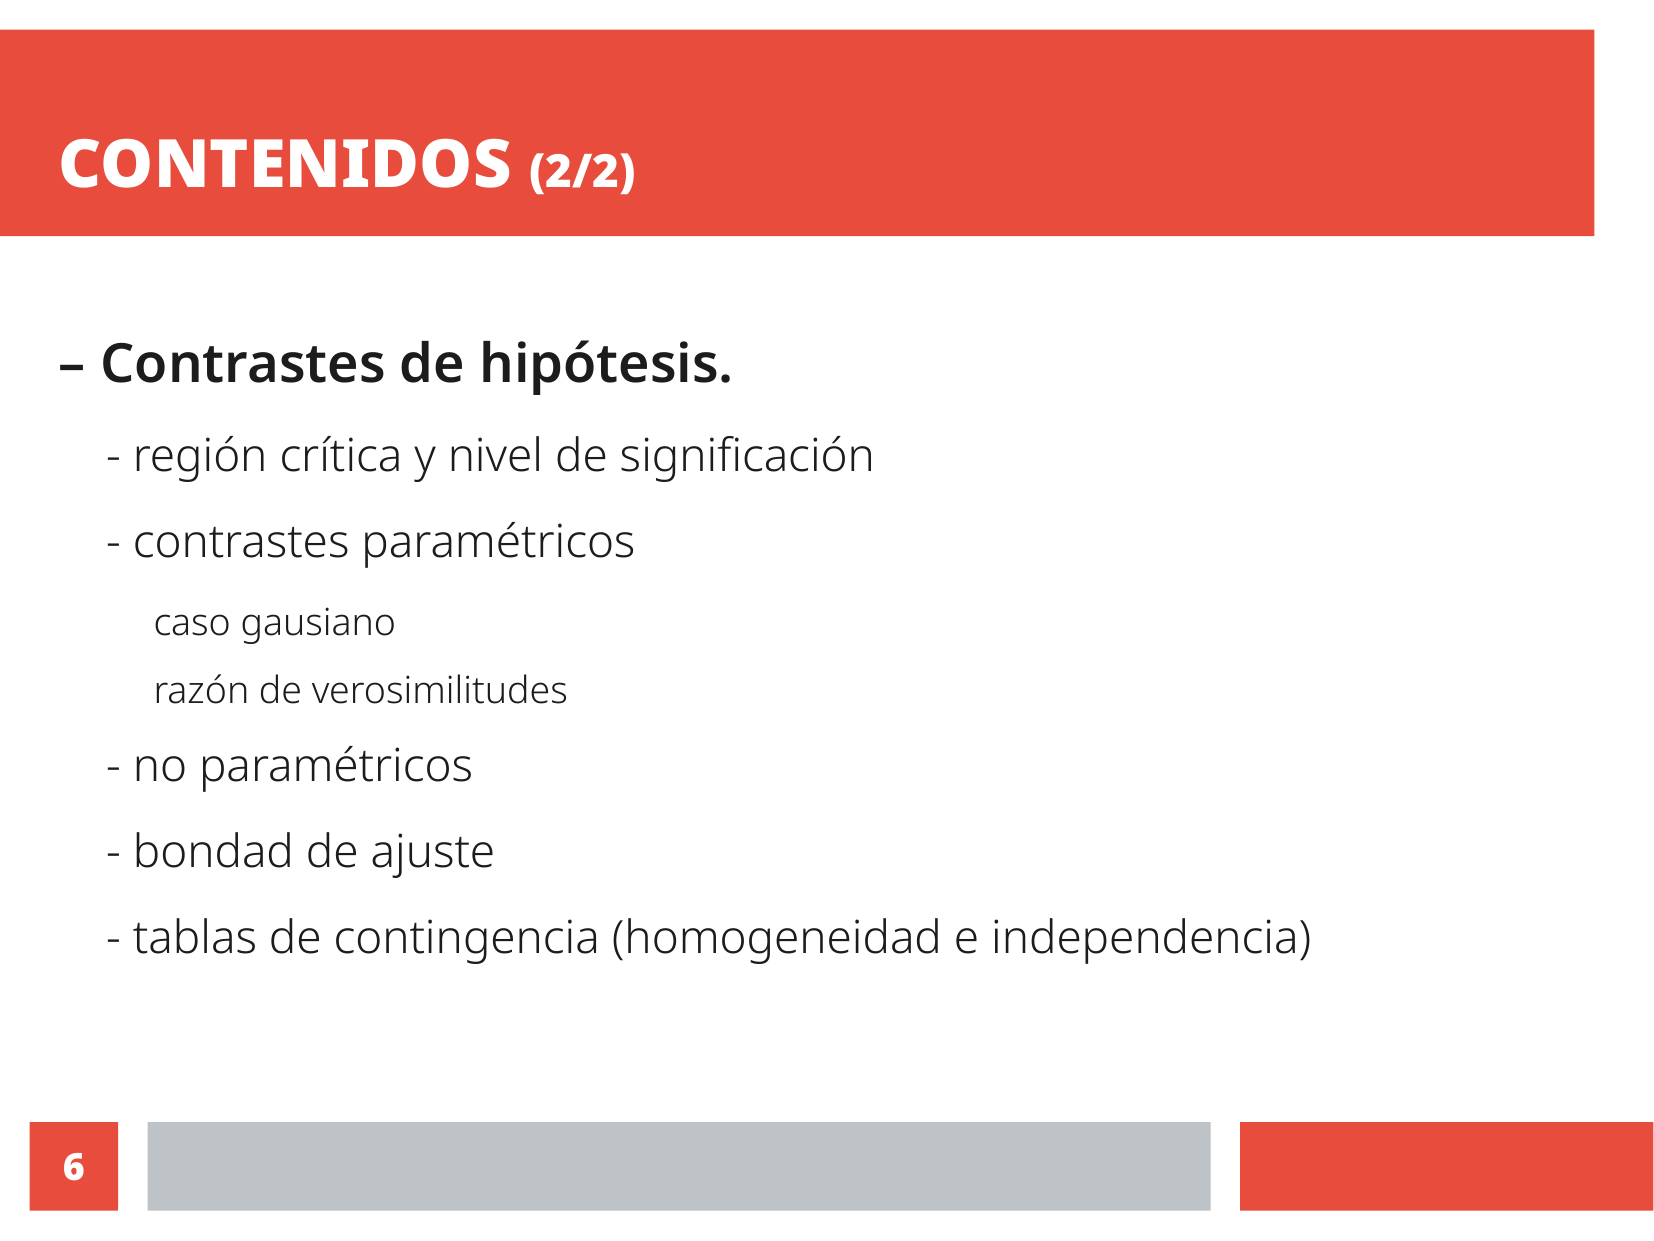

# CONTENIDOS (2/2)
– Contrastes de hipótesis.
- región crítica y nivel de significación
- contrastes paramétricos
caso gausiano
razón de verosimilitudes
- no paramétricos
- bondad de ajuste
- tablas de contingencia (homogeneidad e independencia)
6